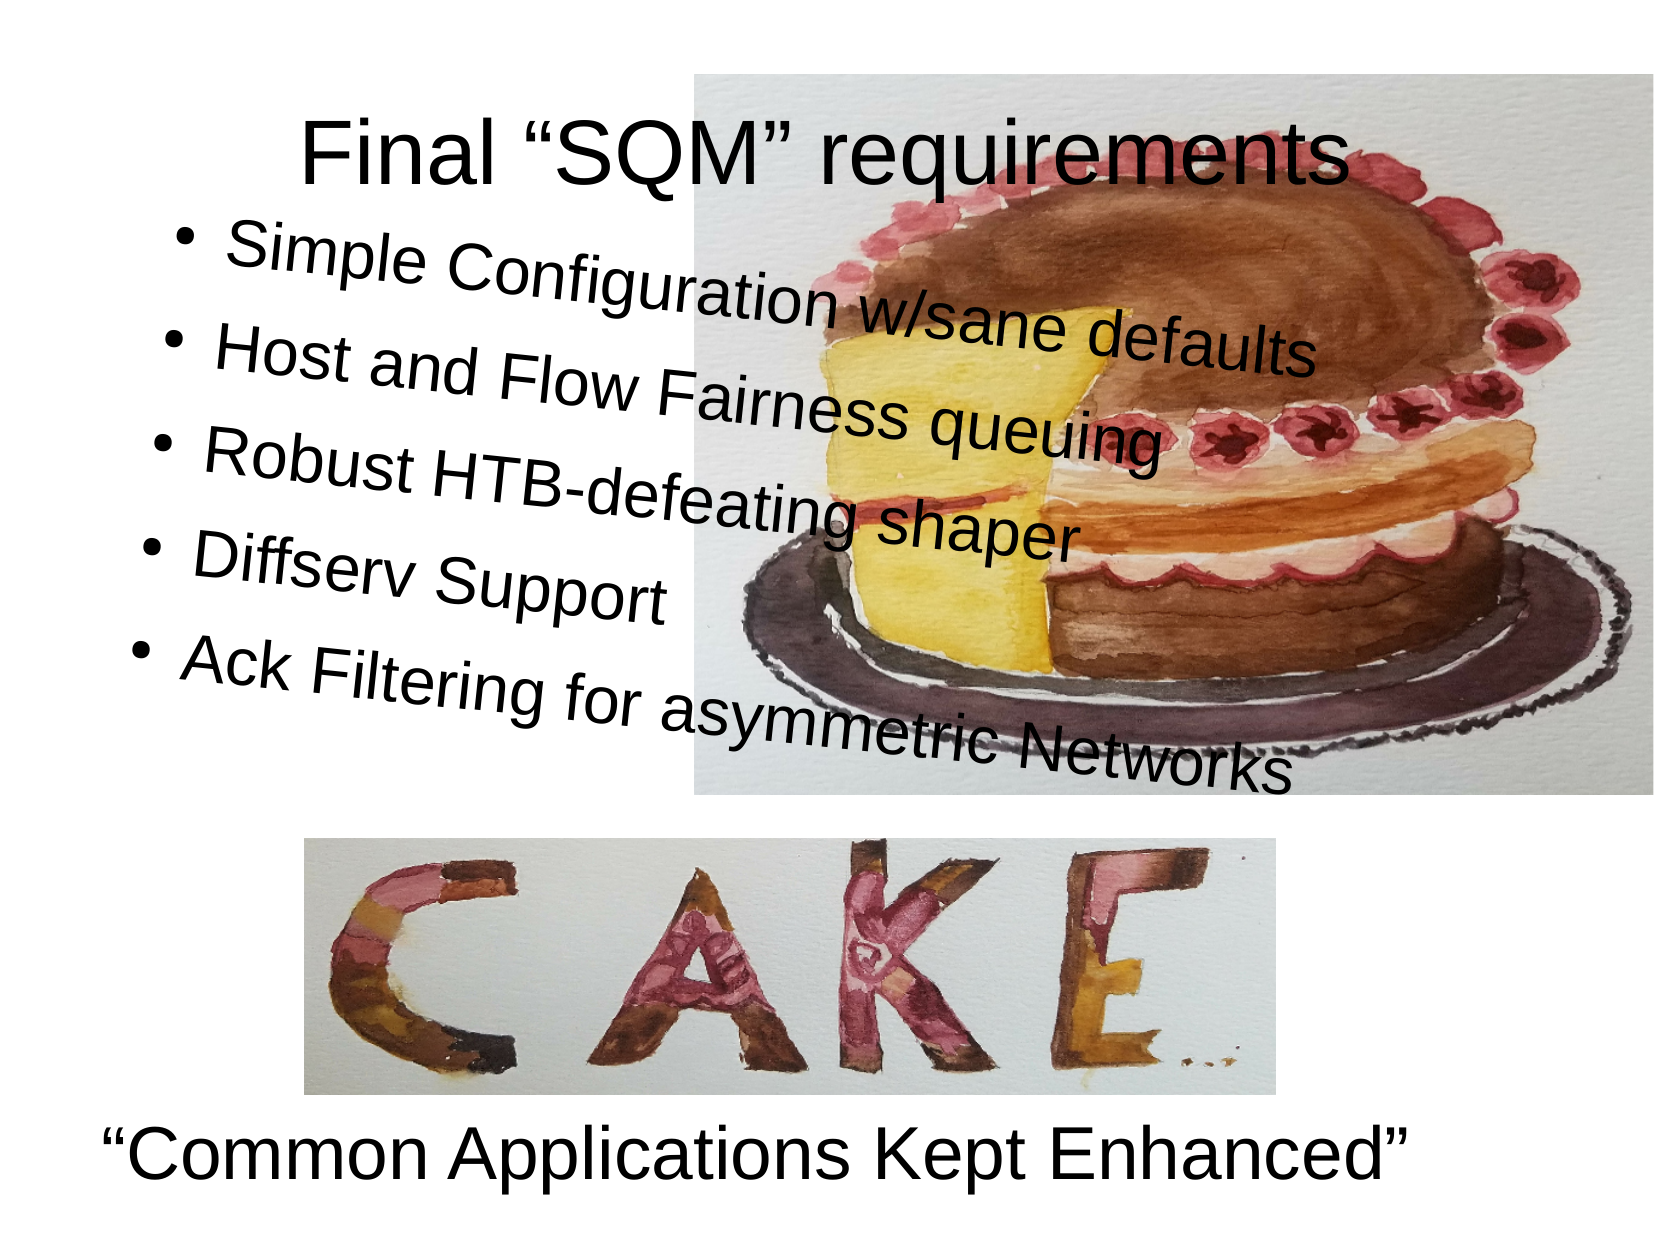

# Final “SQM” requirements
Simple Configuration w/sane defaults
Host and Flow Fairness queuing
Robust HTB-defeating shaper
Diffserv Support
Ack Filtering for asymmetric Networks
“Common Applications Kept Enhanced”